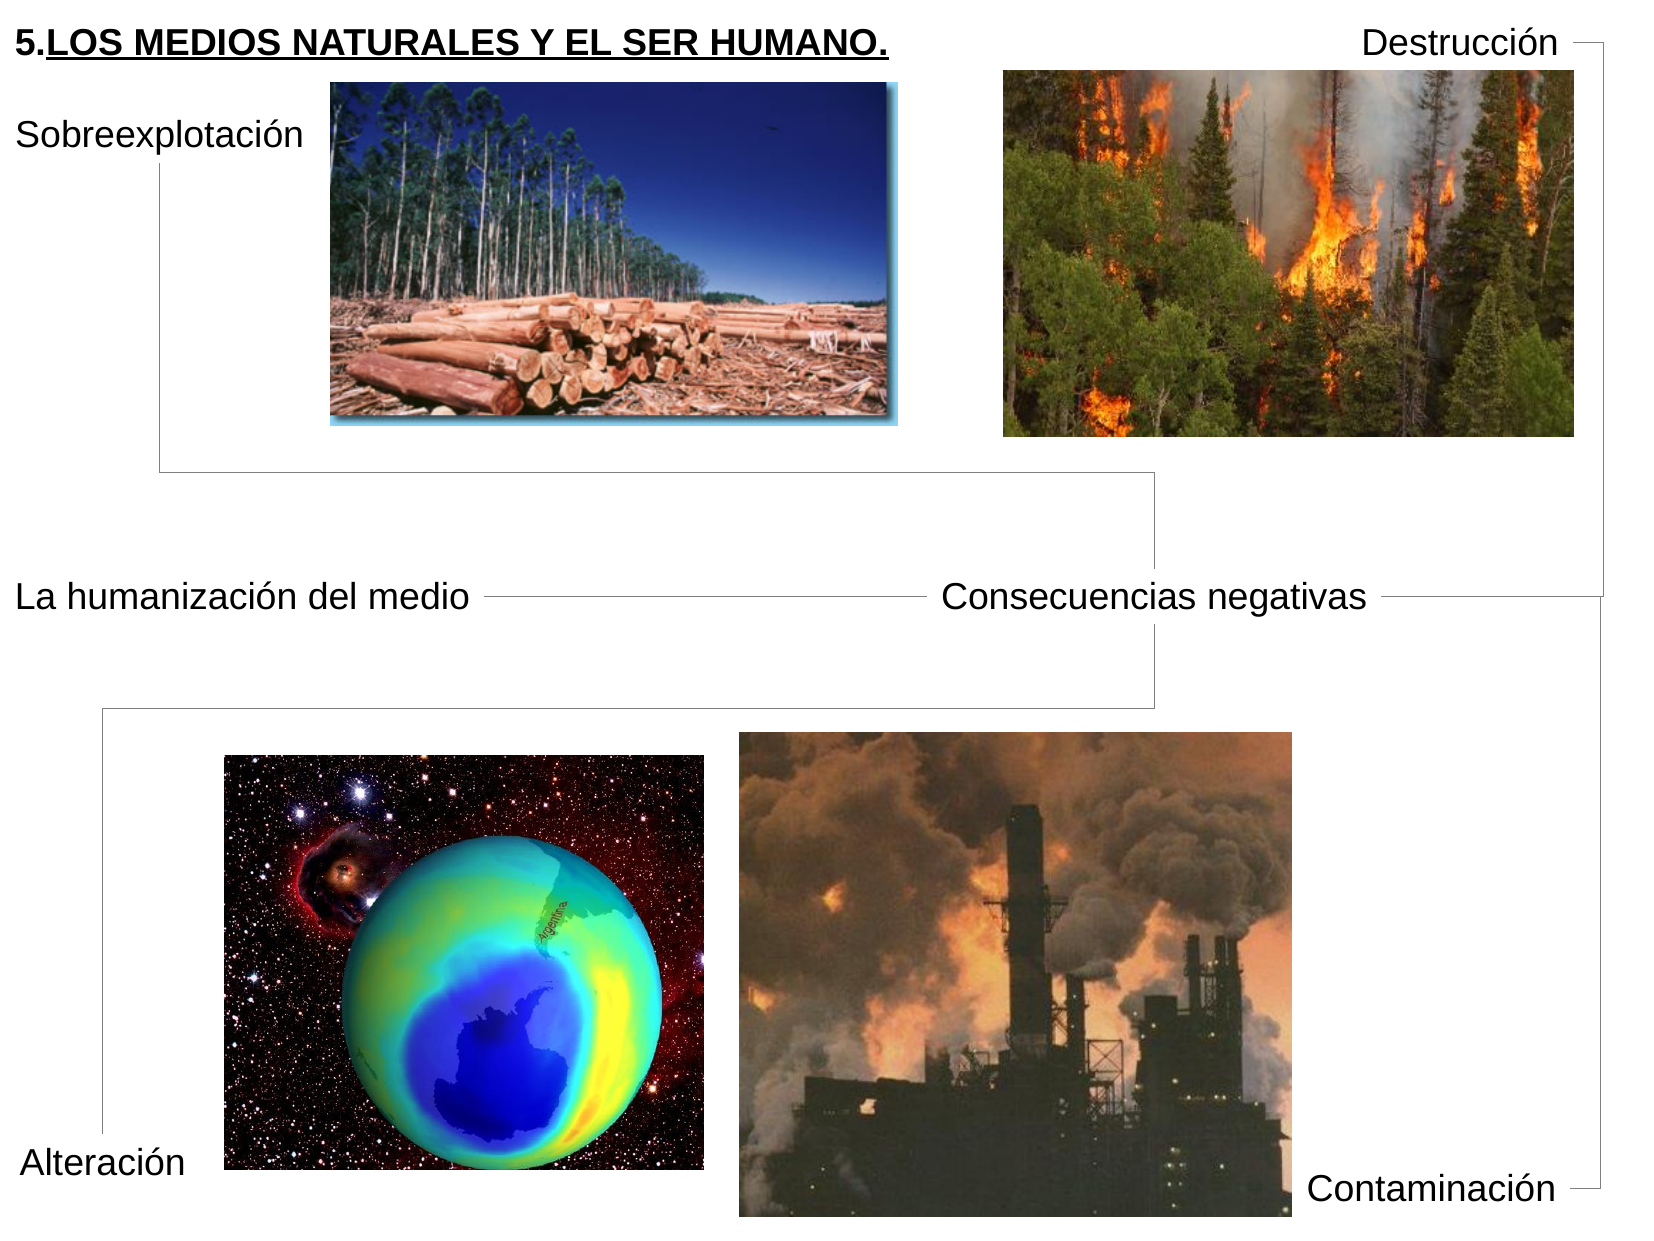

5.LOS MEDIOS NATURALES Y EL SER HUMANO.
Destrucción
Sobreexplotación
La humanización del medio
Consecuencias negativas
Alteración
Contaminación